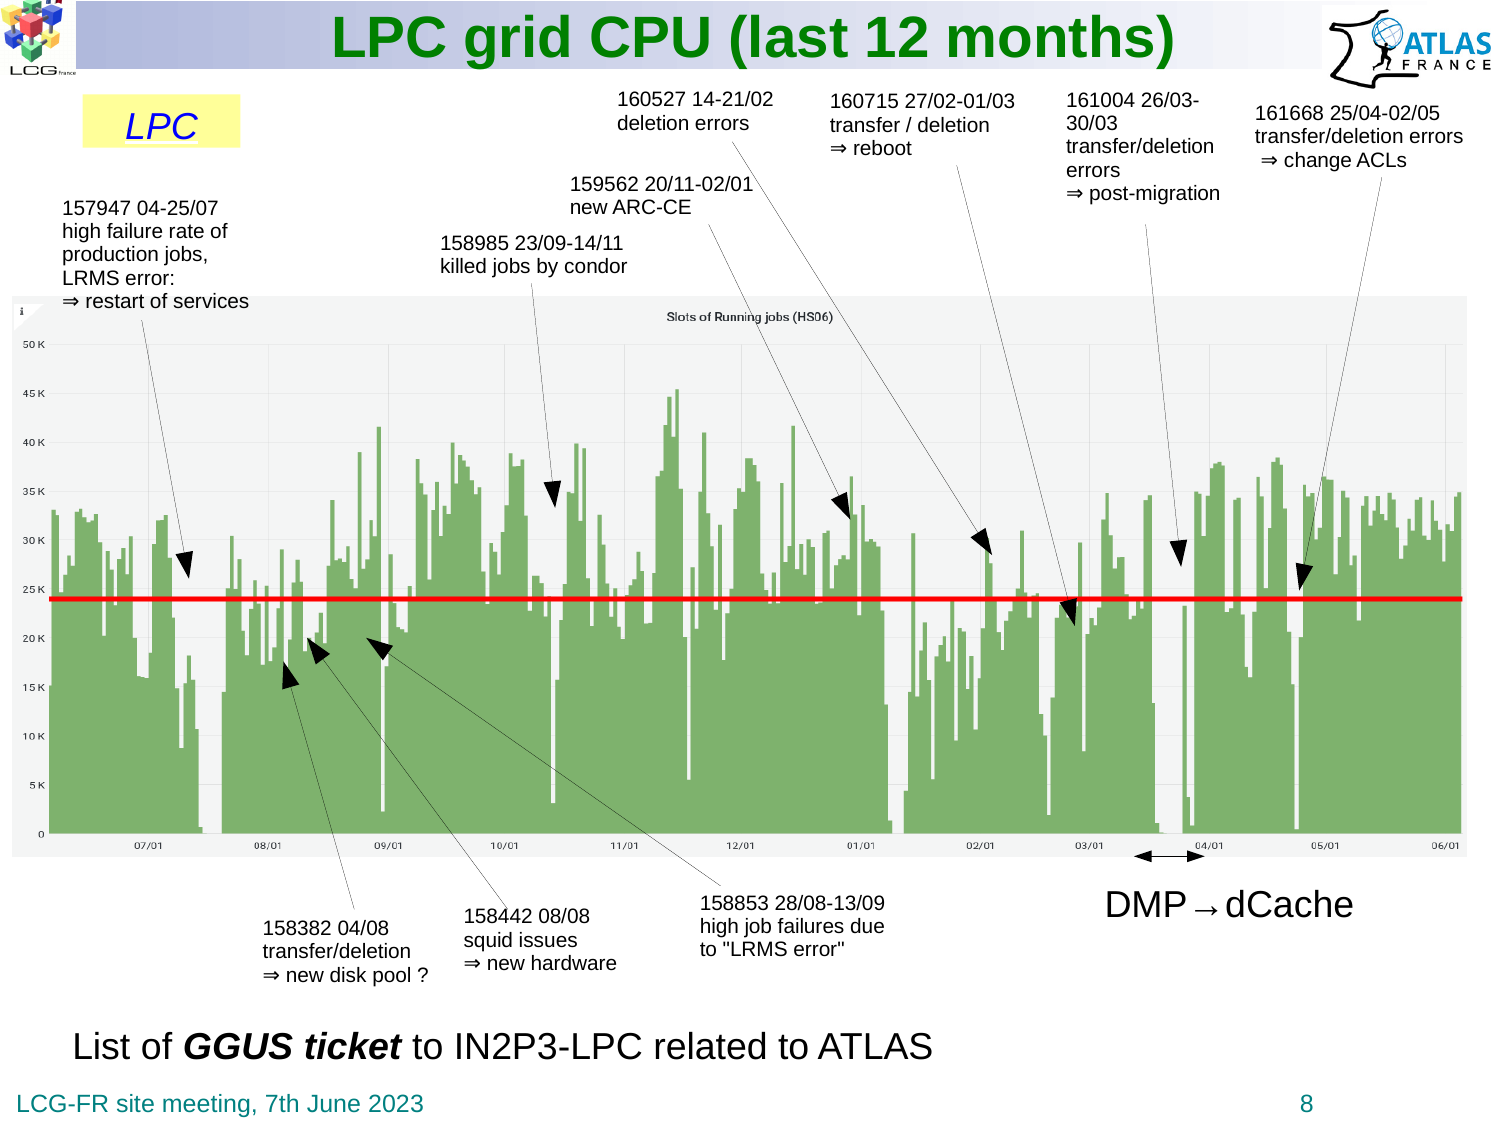

LPC grid CPU (last 12 months)
160527 14-21/02
deletion errors
161004 26/03-30/03
transfer/deletion errors
⇒ post-migration
160715 27/02-01/03
transfer / deletion
⇒ reboot
LPC
161668 25/04-02/05
transfer/deletion errors
 ⇒ change ACLs
159562 20/11-02/01
new ARC-CE
157947 04-25/07
high failure rate of production jobs, LRMS error:
⇒ restart of services
158985 23/09-14/11
killed jobs by condor
DMP→dCache
158853 28/08-13/09
high job failures due
to "LRMS error"
158442 08/08
squid issues
⇒ new hardware
158382 04/08
transfer/deletion
⇒ new disk pool ?
List of GGUS ticket to IN2P3-LPC related to ATLAS